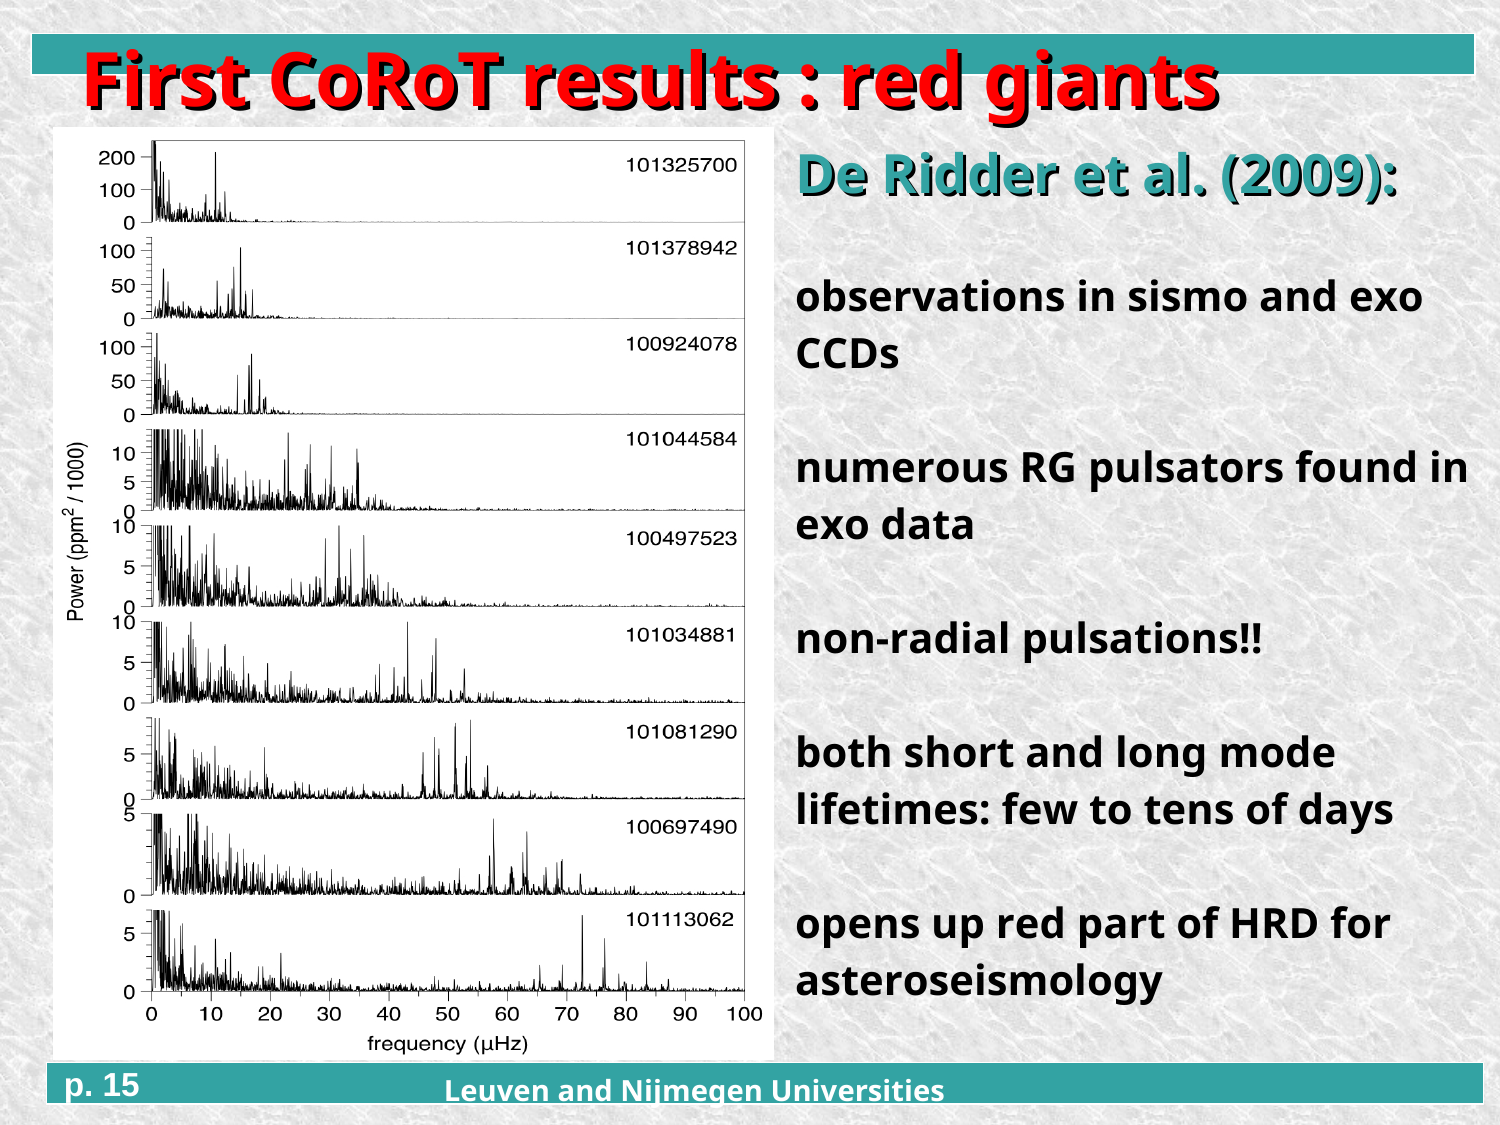

# First CoRoT results : red giants
De Ridder et al. (2009):
observations in sismo and exo CCDs
numerous RG pulsators found in exo data
non-radial pulsations!!
both short and long mode lifetimes: few to tens of days
opens up red part of HRD for asteroseismology